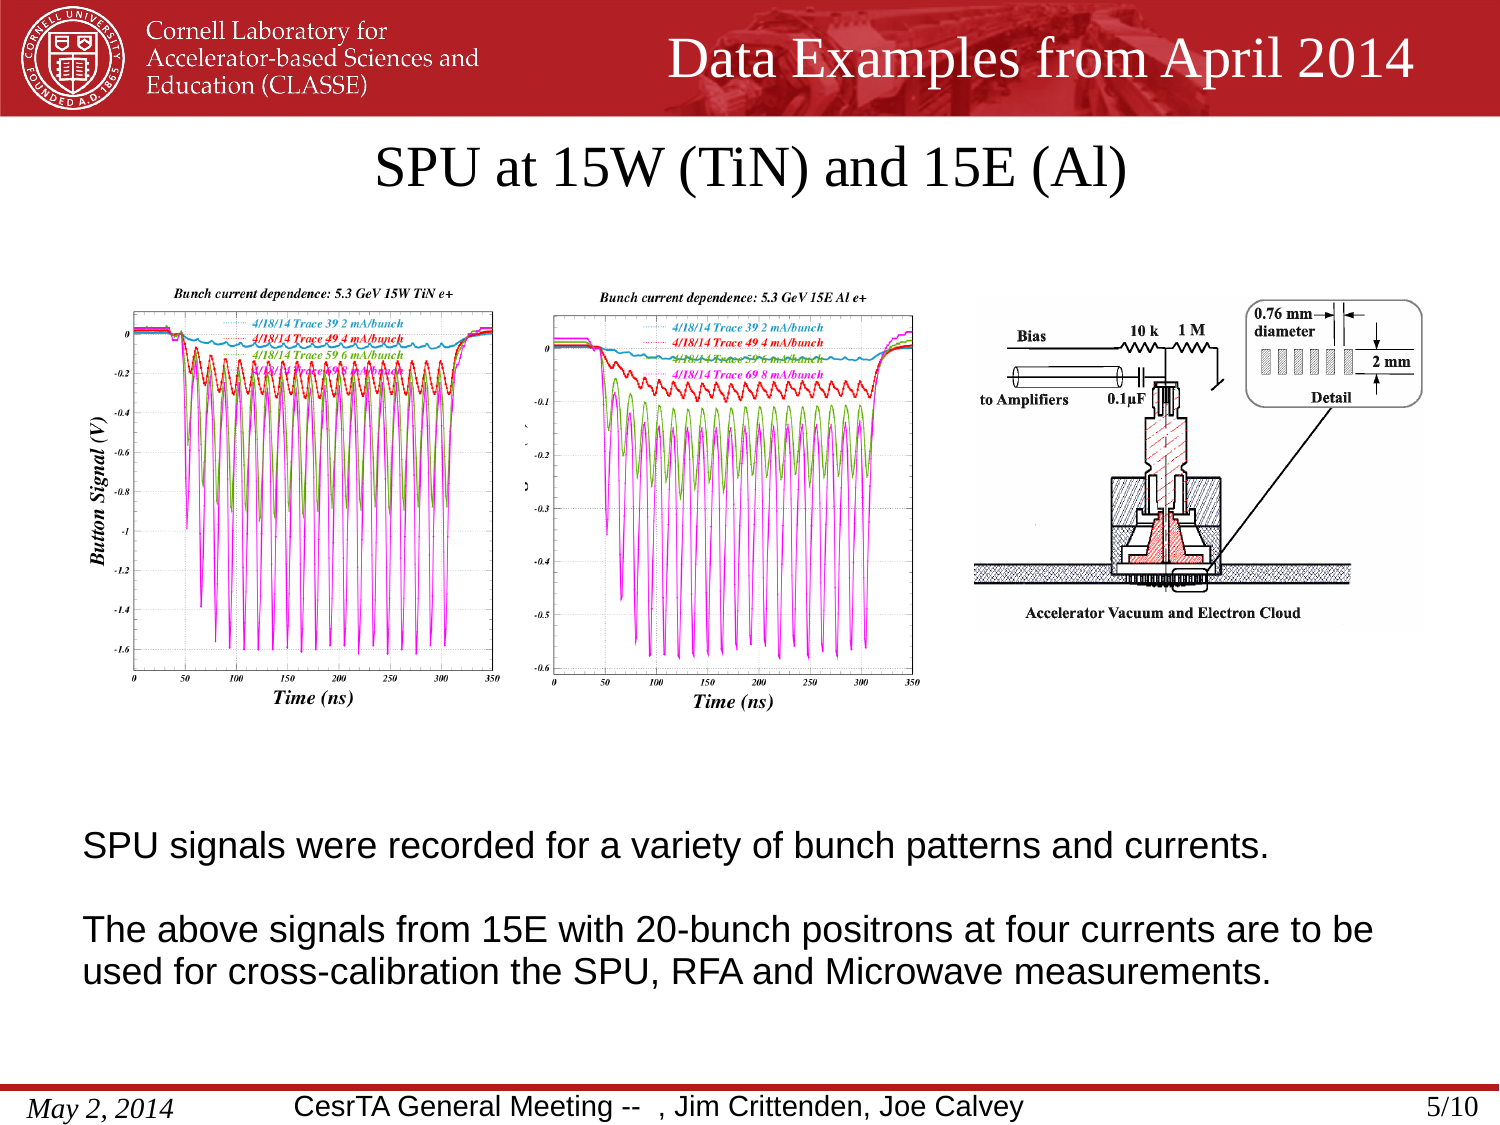

Data Examples from April 2014
#
SPU at 15W (TiN) and 15E (Al)
SPU signals were recorded for a variety of bunch patterns and currents.
The above signals from 15E with 20-bunch positrons at four currents are to be used for cross-calibration the SPU, RFA and Microwave measurements.